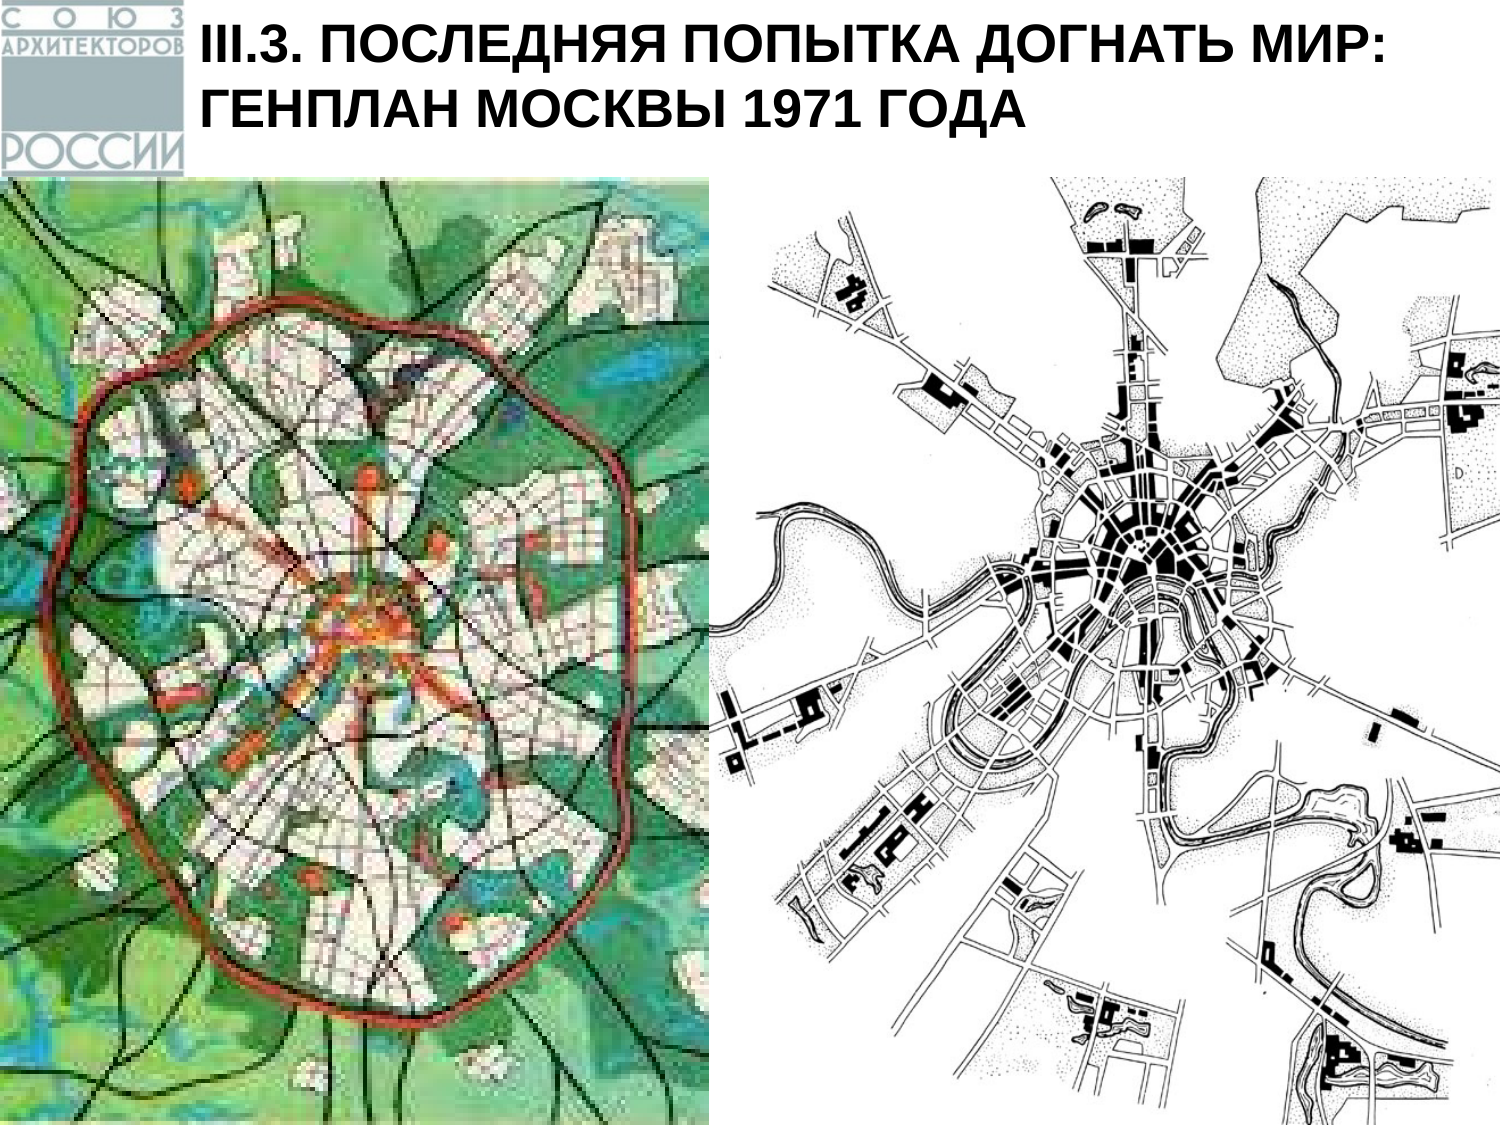

III.3. ПОСЛЕДНЯЯ ПОПЫТКА ДОГНАТЬ МИР: ГЕНПЛАН МОСКВЫ 1971 ГОДА